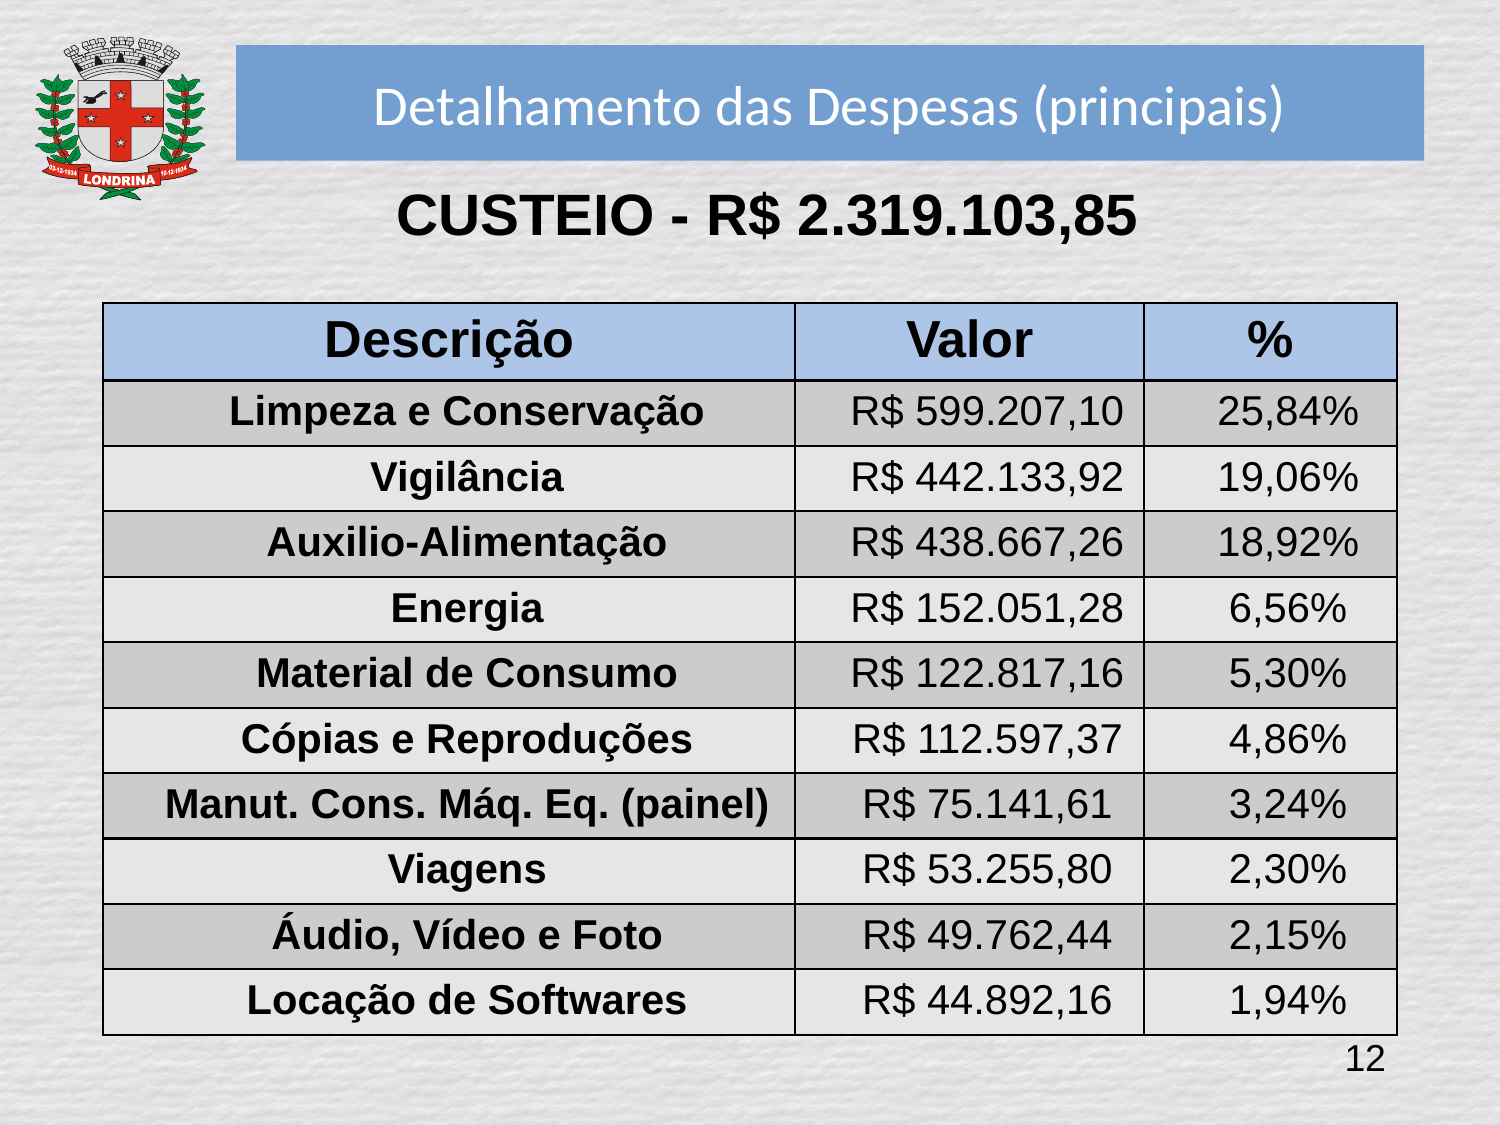

Detalhamento das Despesas (principais)
CUSTEIO - R$ 2.319.103,85
| Descrição | Valor | % |
| --- | --- | --- |
| Limpeza e Conservação | R$ 599.207,10 | 25,84% |
| Vigilância | R$ 442.133,92 | 19,06% |
| Auxilio-Alimentação | R$ 438.667,26 | 18,92% |
| Energia | R$ 152.051,28 | 6,56% |
| Material de Consumo | R$ 122.817,16 | 5,30% |
| Cópias e Reproduções | R$ 112.597,37 | 4,86% |
| Manut. Cons. Máq. Eq. (painel) | R$ 75.141,61 | 3,24% |
| Viagens | R$ 53.255,80 | 2,30% |
| Áudio, Vídeo e Foto | R$ 49.762,44 | 2,15% |
| Locação de Softwares | R$ 44.892,16 | 1,94% |